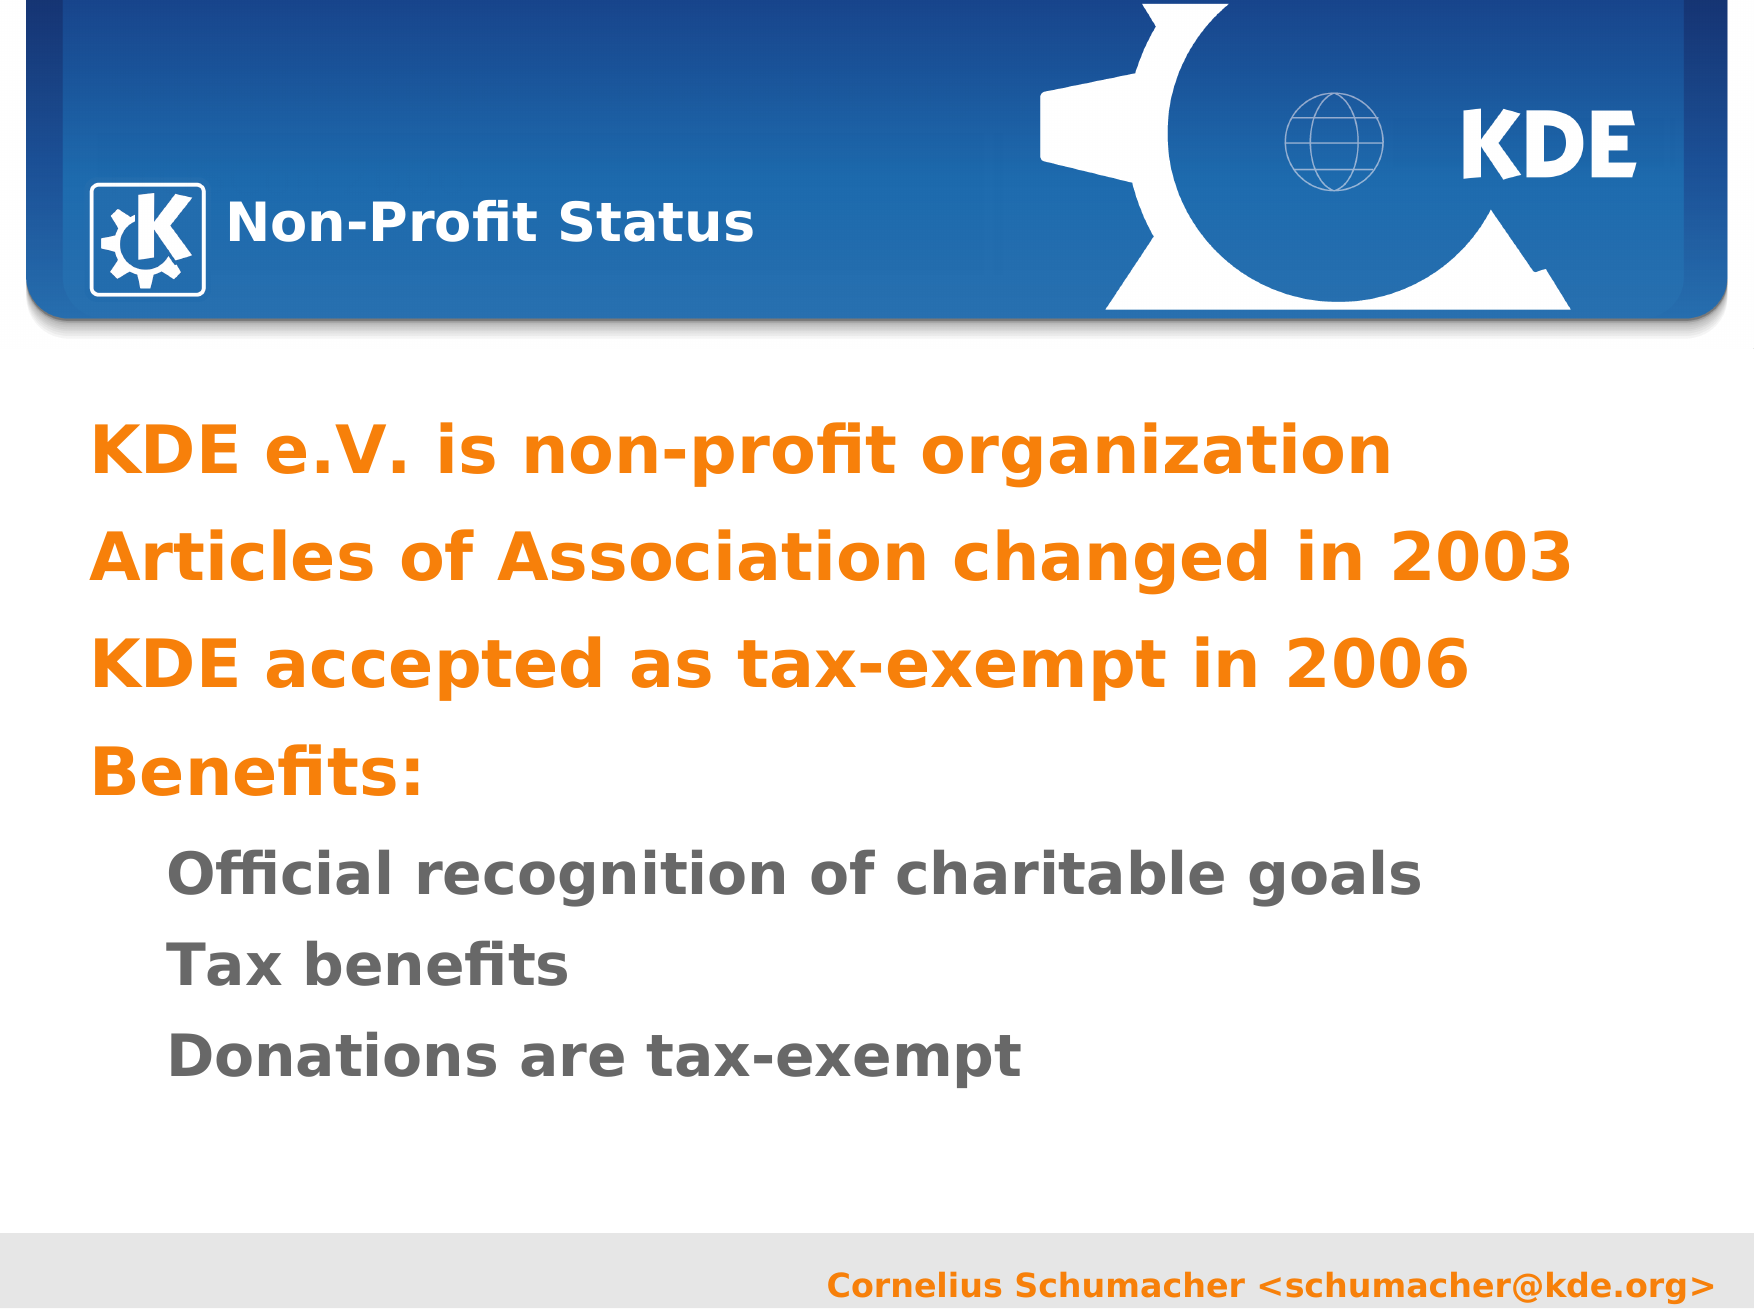

# Non-Profit Status
KDE e.V. is non-profit organization
Articles of Association changed in 2003
KDE accepted as tax-exempt in 2006
Benefits:
Official recognition of charitable goals
Tax benefits
Donations are tax-exempt